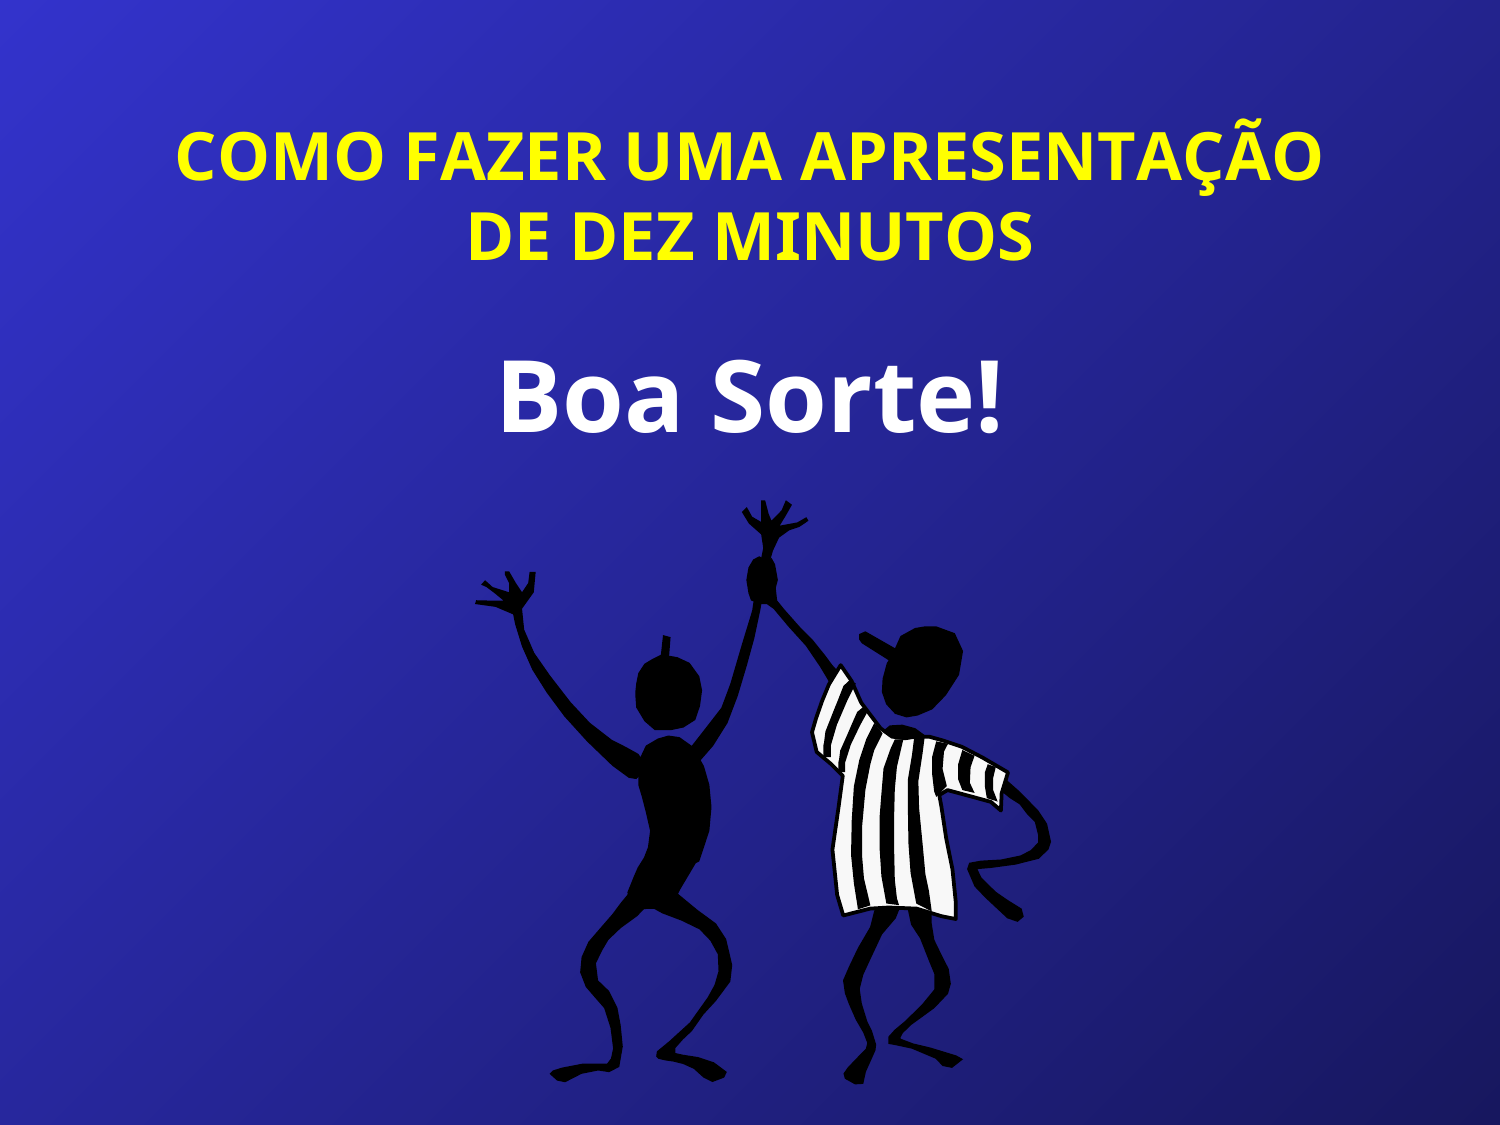

# COMO FAZER UMA APRESENTAÇÃO DE DEZ MINUTOS
Boa Sorte!